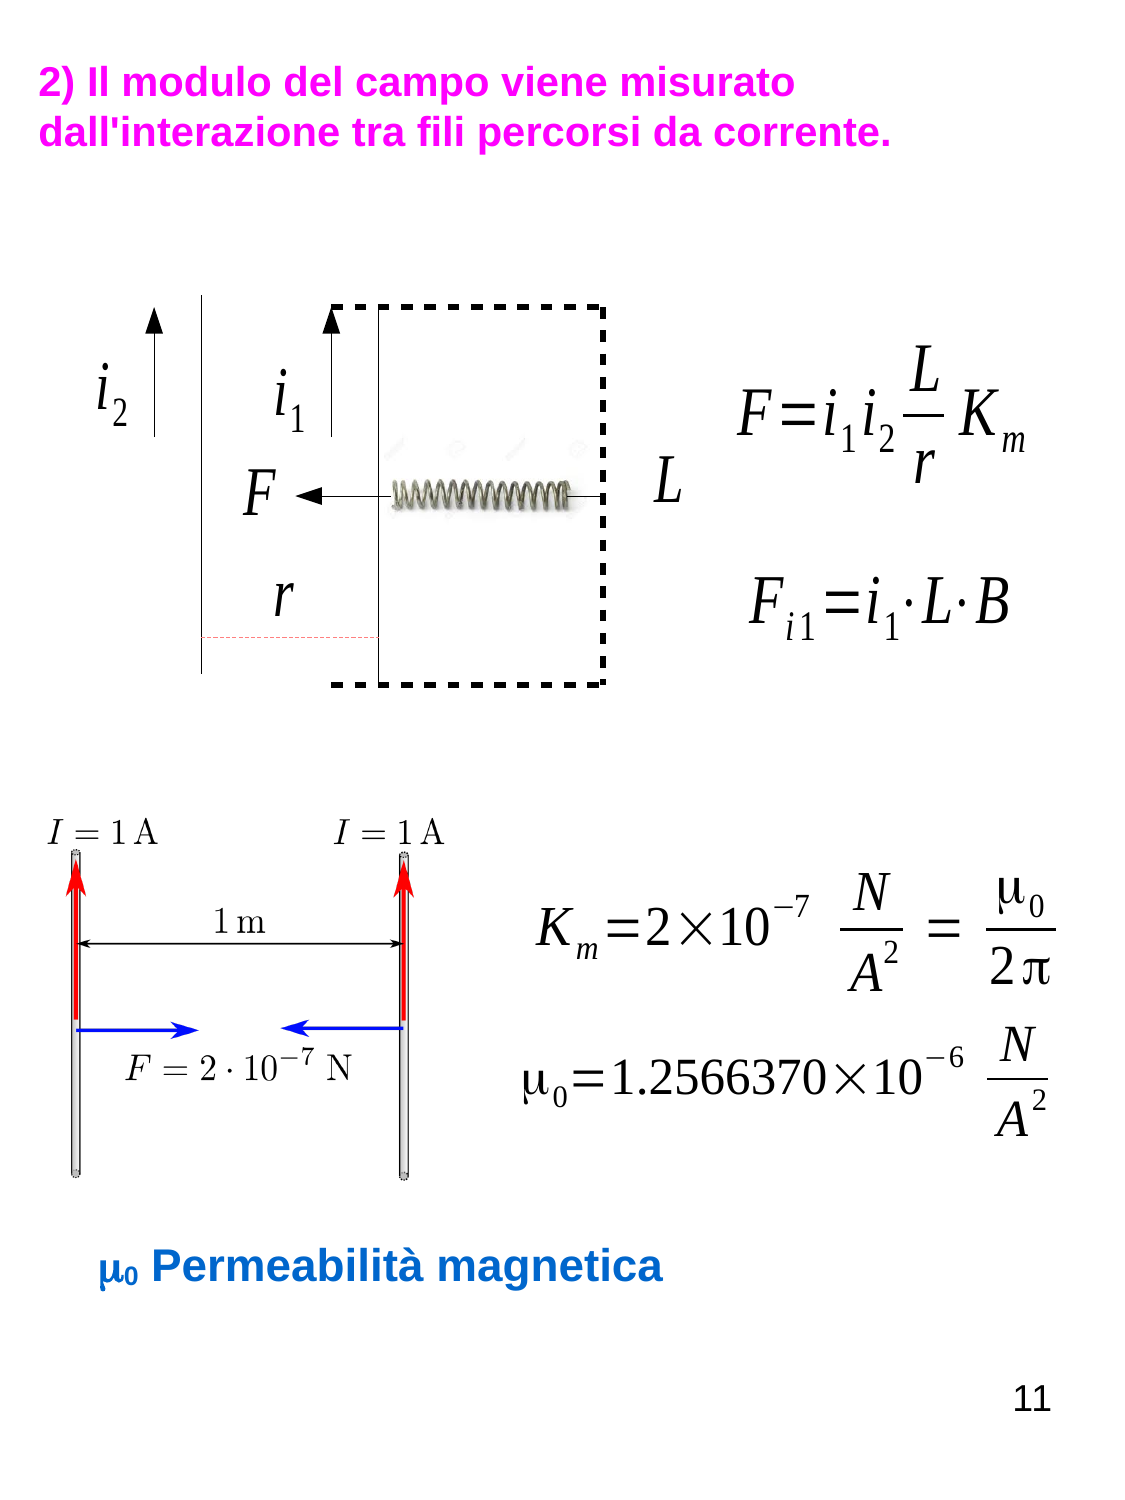

2) Il modulo del campo viene misurato dall'interazione tra fili percorsi da corrente.
m0 Permeabilità magnetica
P15 Magnetismo
11